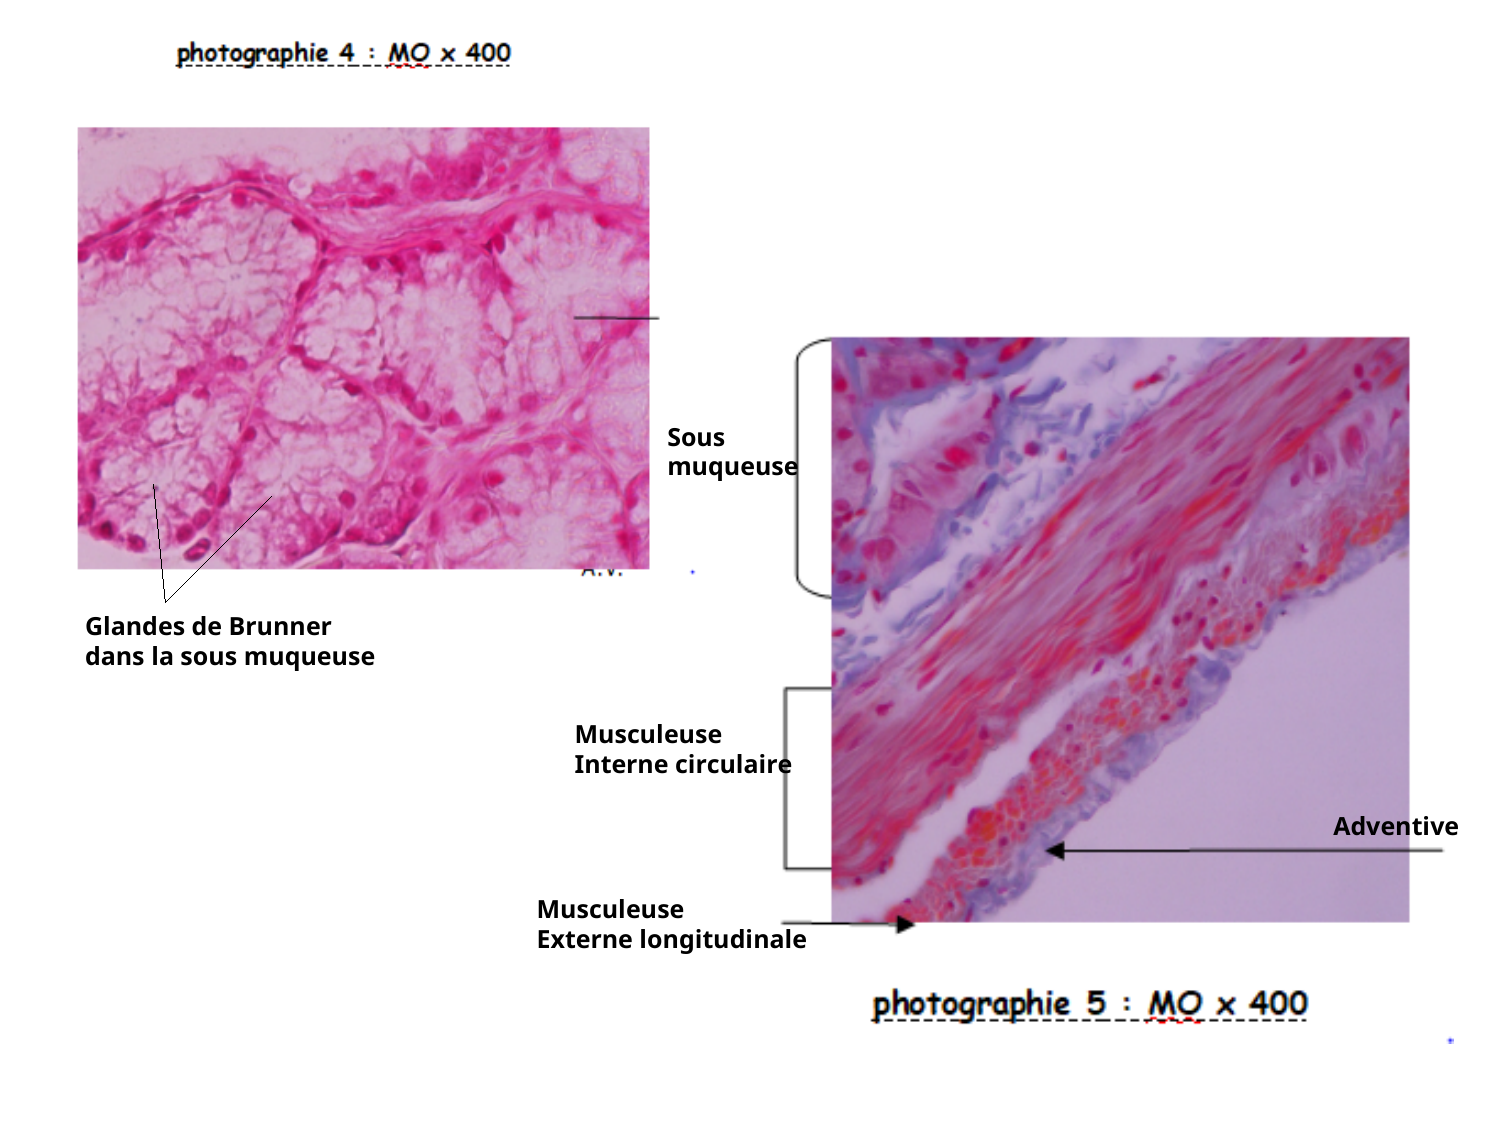

Sous
muqueuse
Glandes de Brunner
dans la sous muqueuse
Musculeuse
Interne circulaire
Adventive
Musculeuse
Externe longitudinale